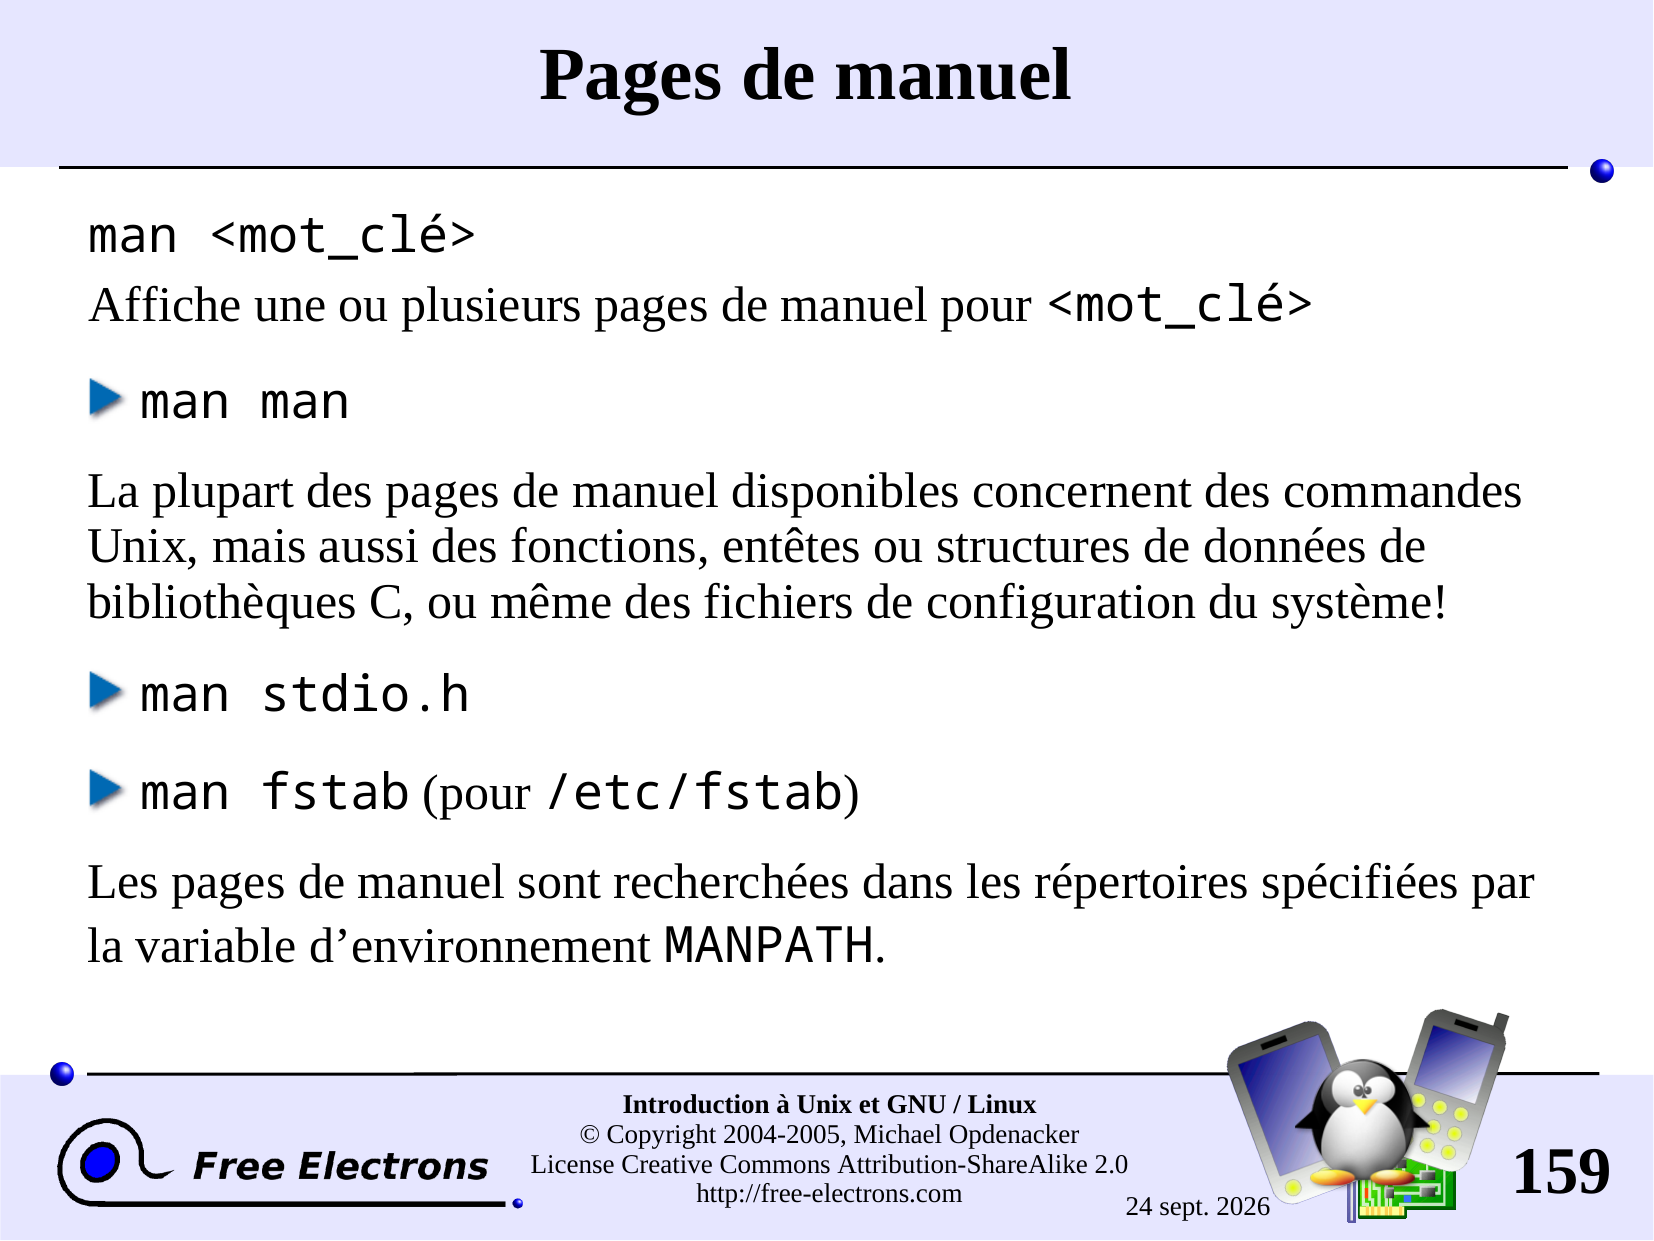

# Pages de manuel
man <mot_clé>
Affiche une ou plusieurs pages de manuel pour <mot_clé>
man man
La plupart des pages de manuel disponibles concernent des commandes Unix, mais aussi des fonctions, entêtes ou structures de données de bibliothèques C, ou même des fichiers de configuration du système!
man stdio.h
man fstab (pour /etc/fstab)
Les pages de manuel sont recherchées dans les répertoires spécifiées par la variable d’environnement MANPATH.